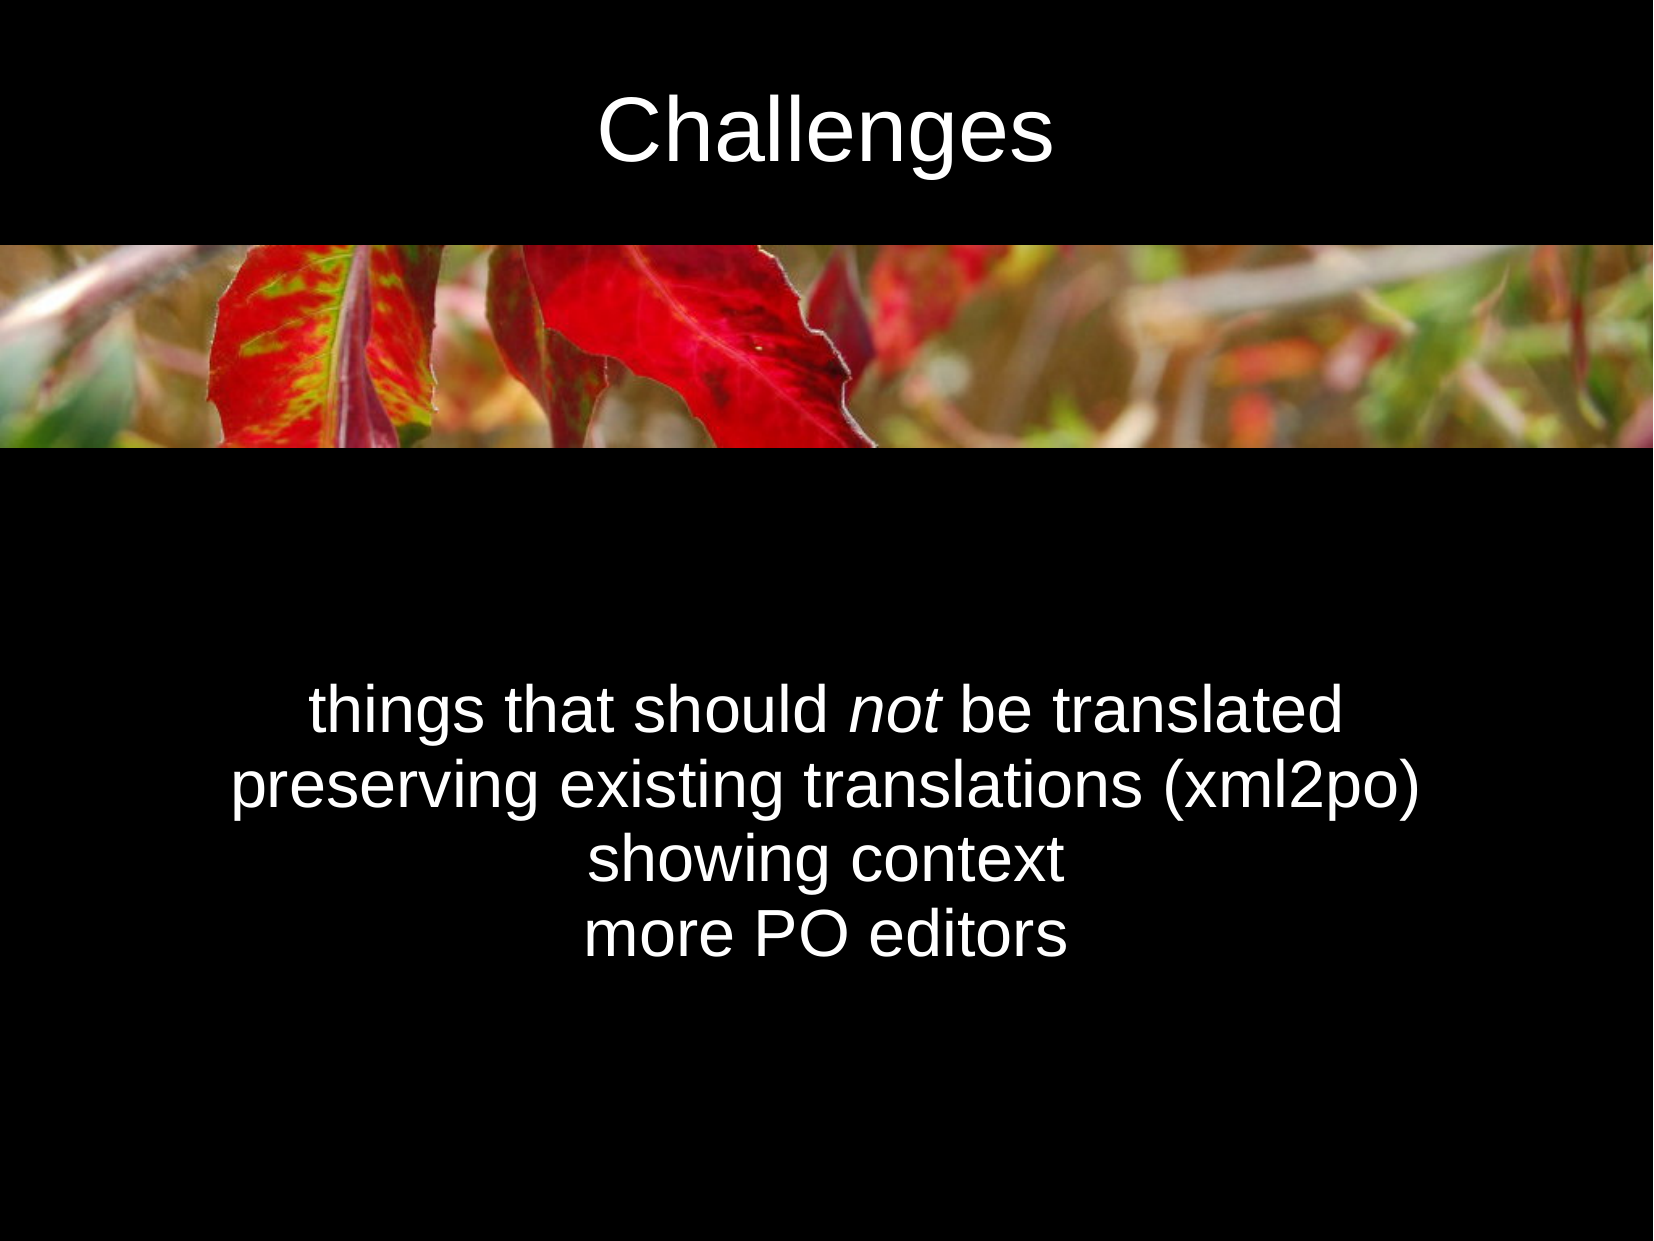

# Challenges
things that should not be translated
preserving existing translations (xml2po)
showing context
more PO editors